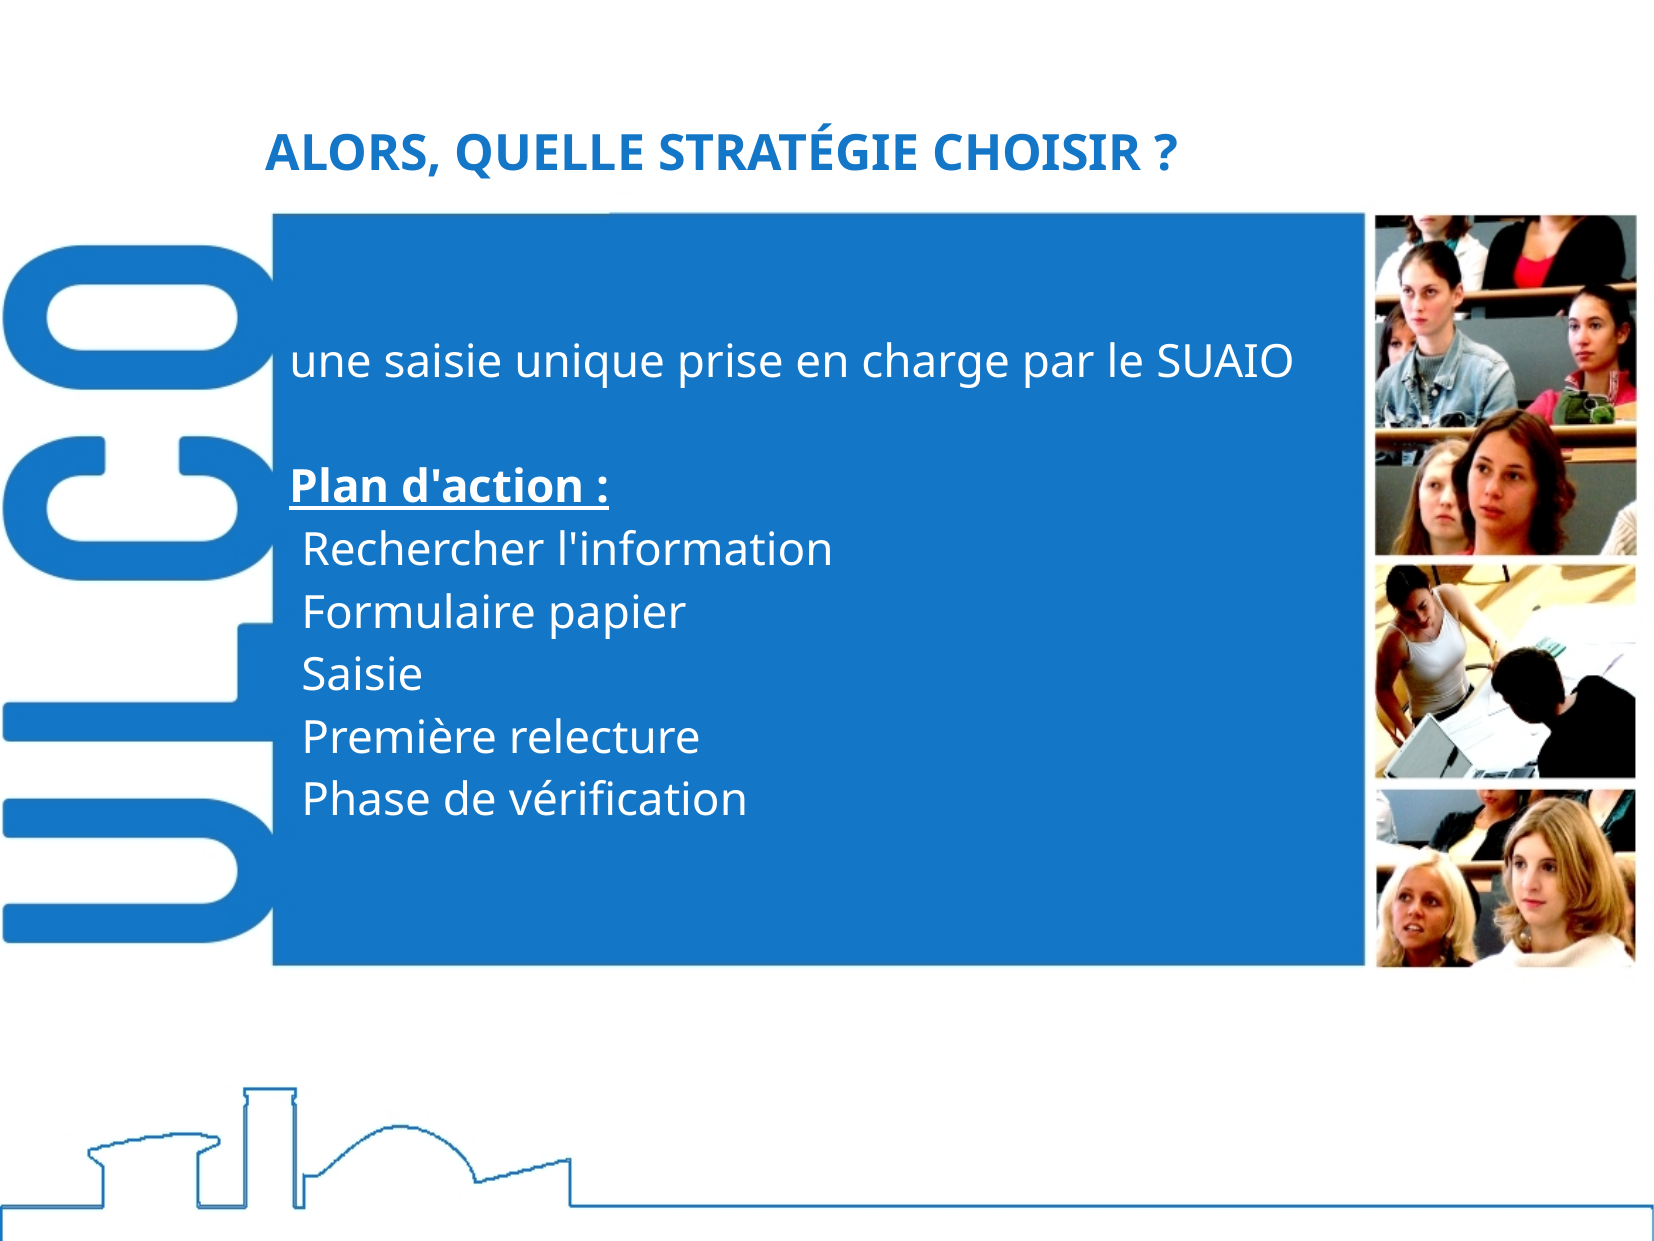

# ALORS, QUELLE STRATÉGIE CHOISIR ?
une saisie unique prise en charge par le SUAIO
Plan d'action :
 Rechercher l'information
 Formulaire papier
 Saisie
 Première relecture
 Phase de vérification